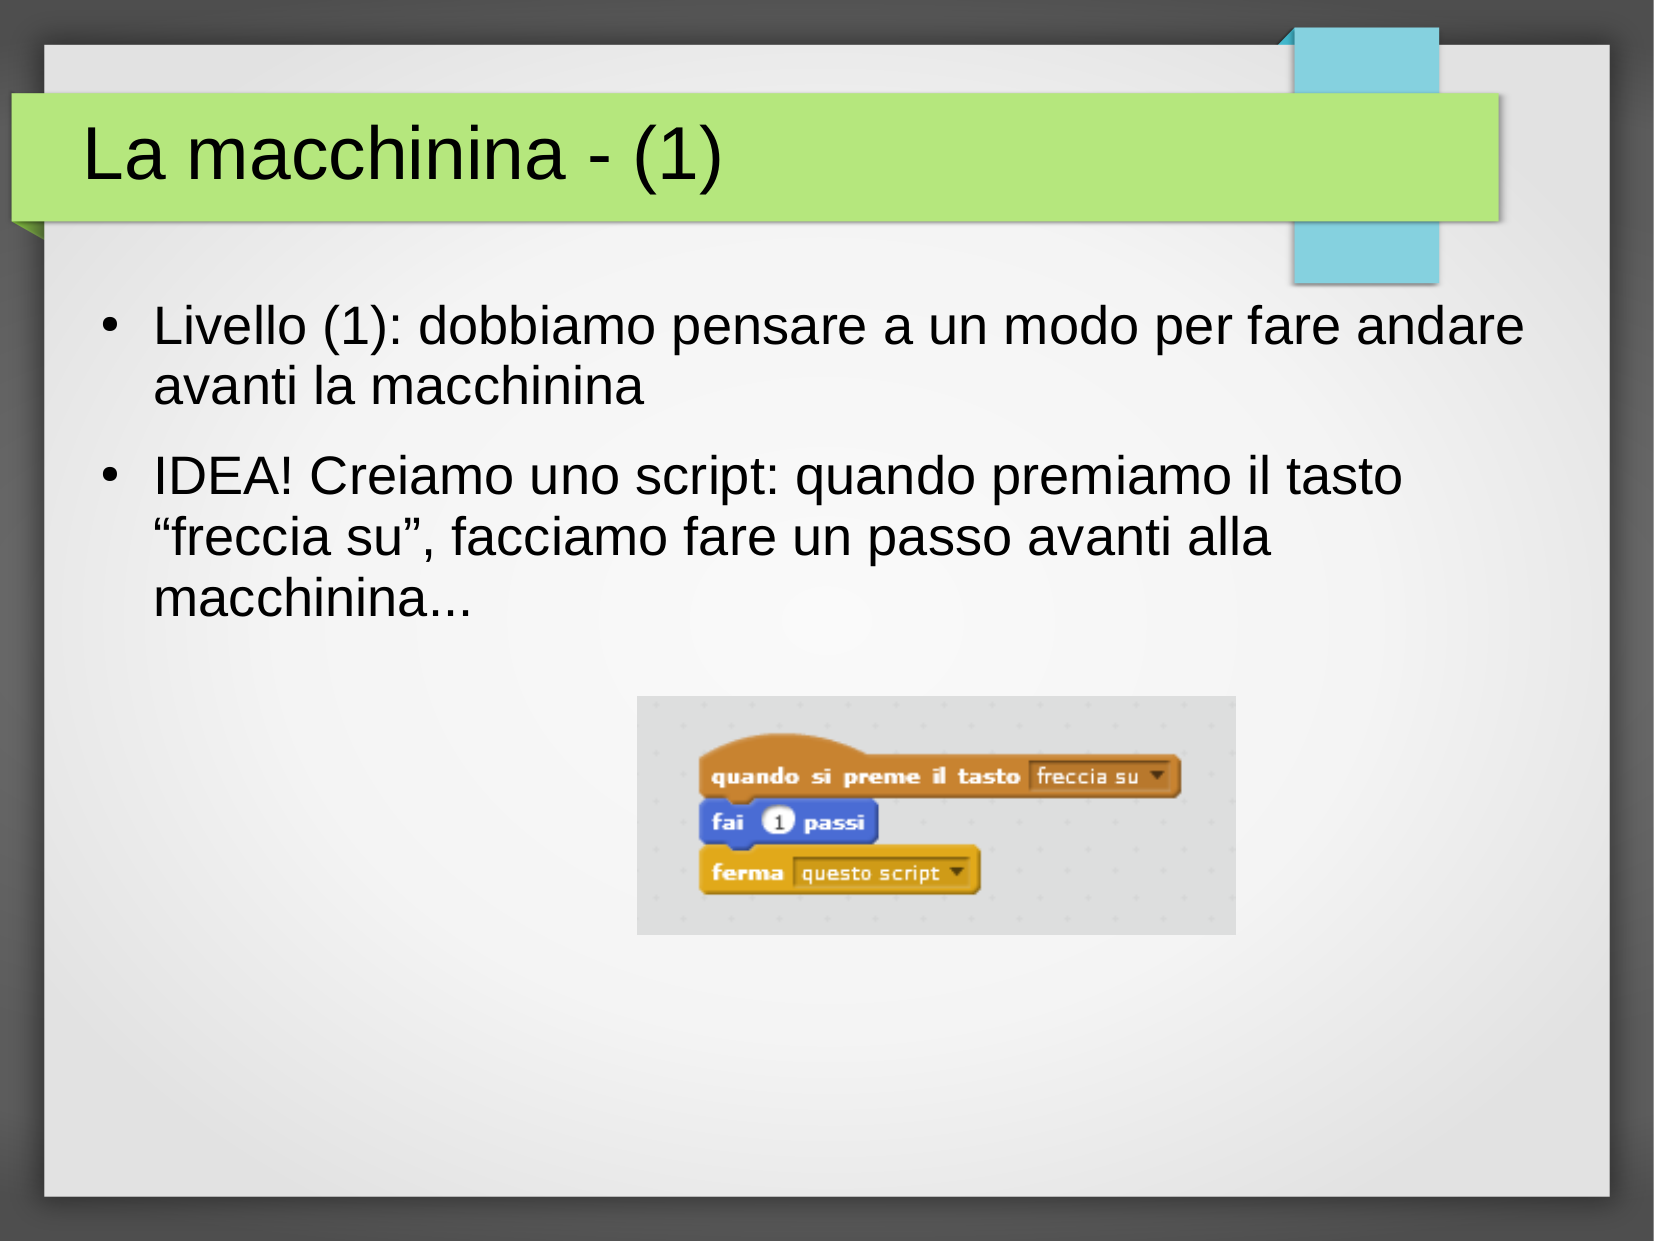

# La macchinina - (1)
Livello (1): dobbiamo pensare a un modo per fare andare avanti la macchinina
IDEA! Creiamo uno script: quando premiamo il tasto “freccia su”, facciamo fare un passo avanti alla macchinina...